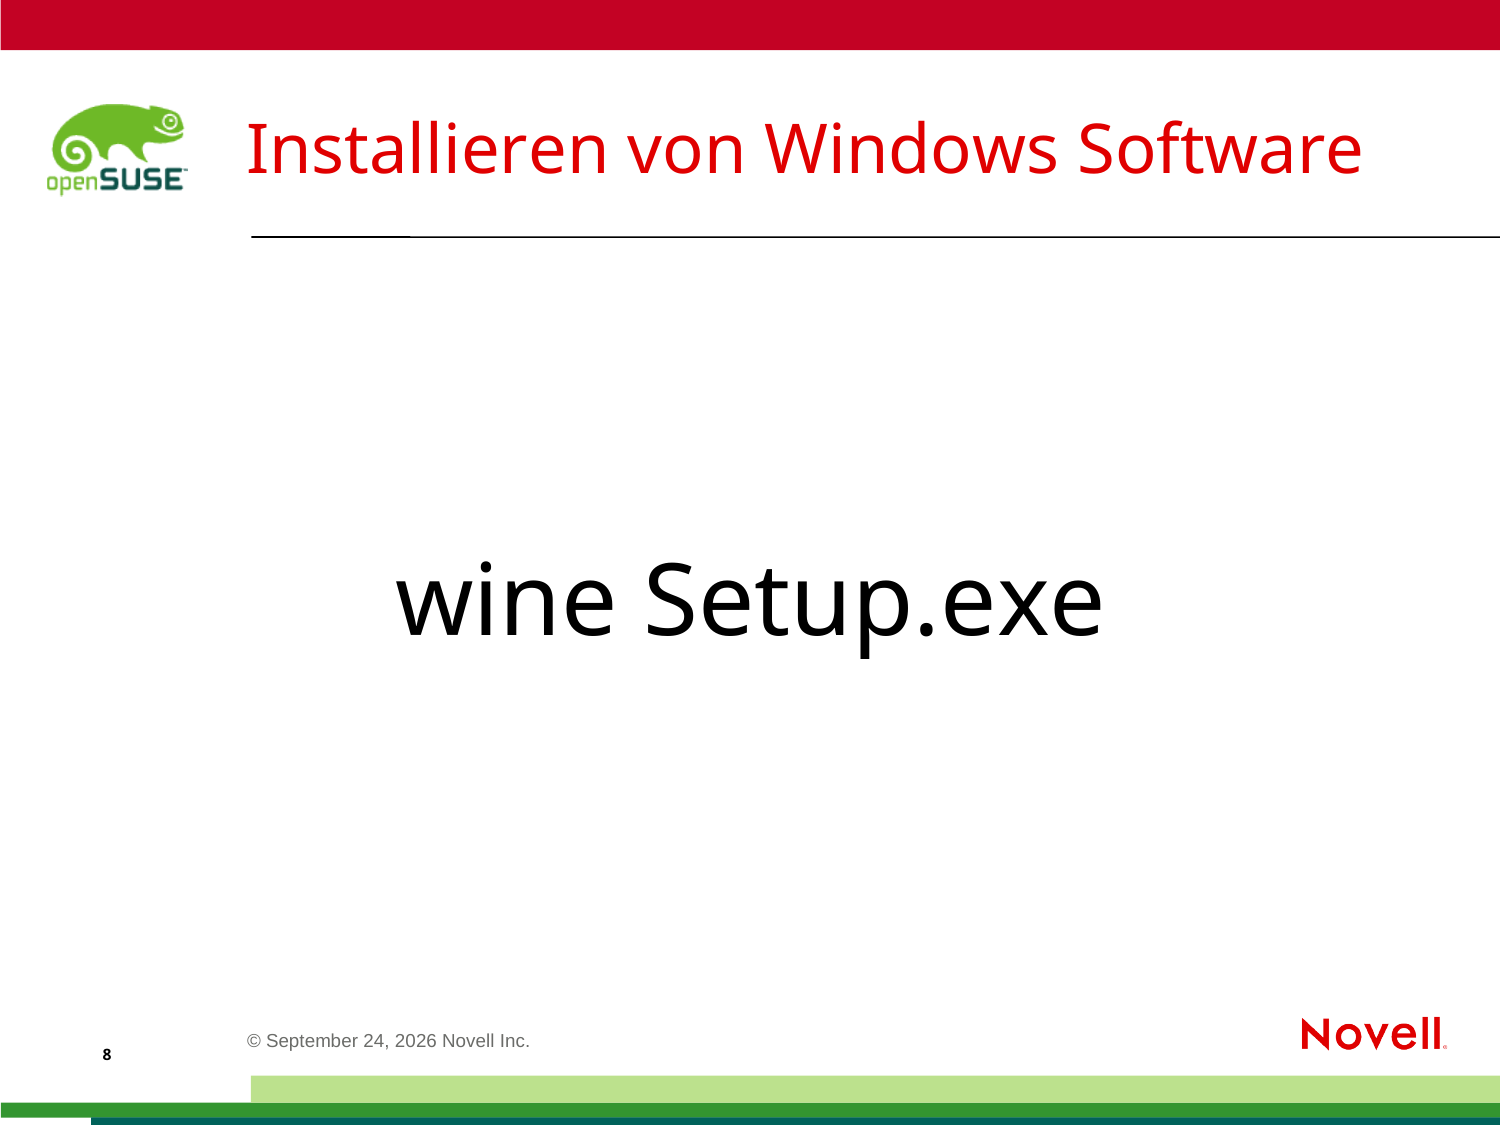

# Installieren von Windows Software
wine Setup.exe